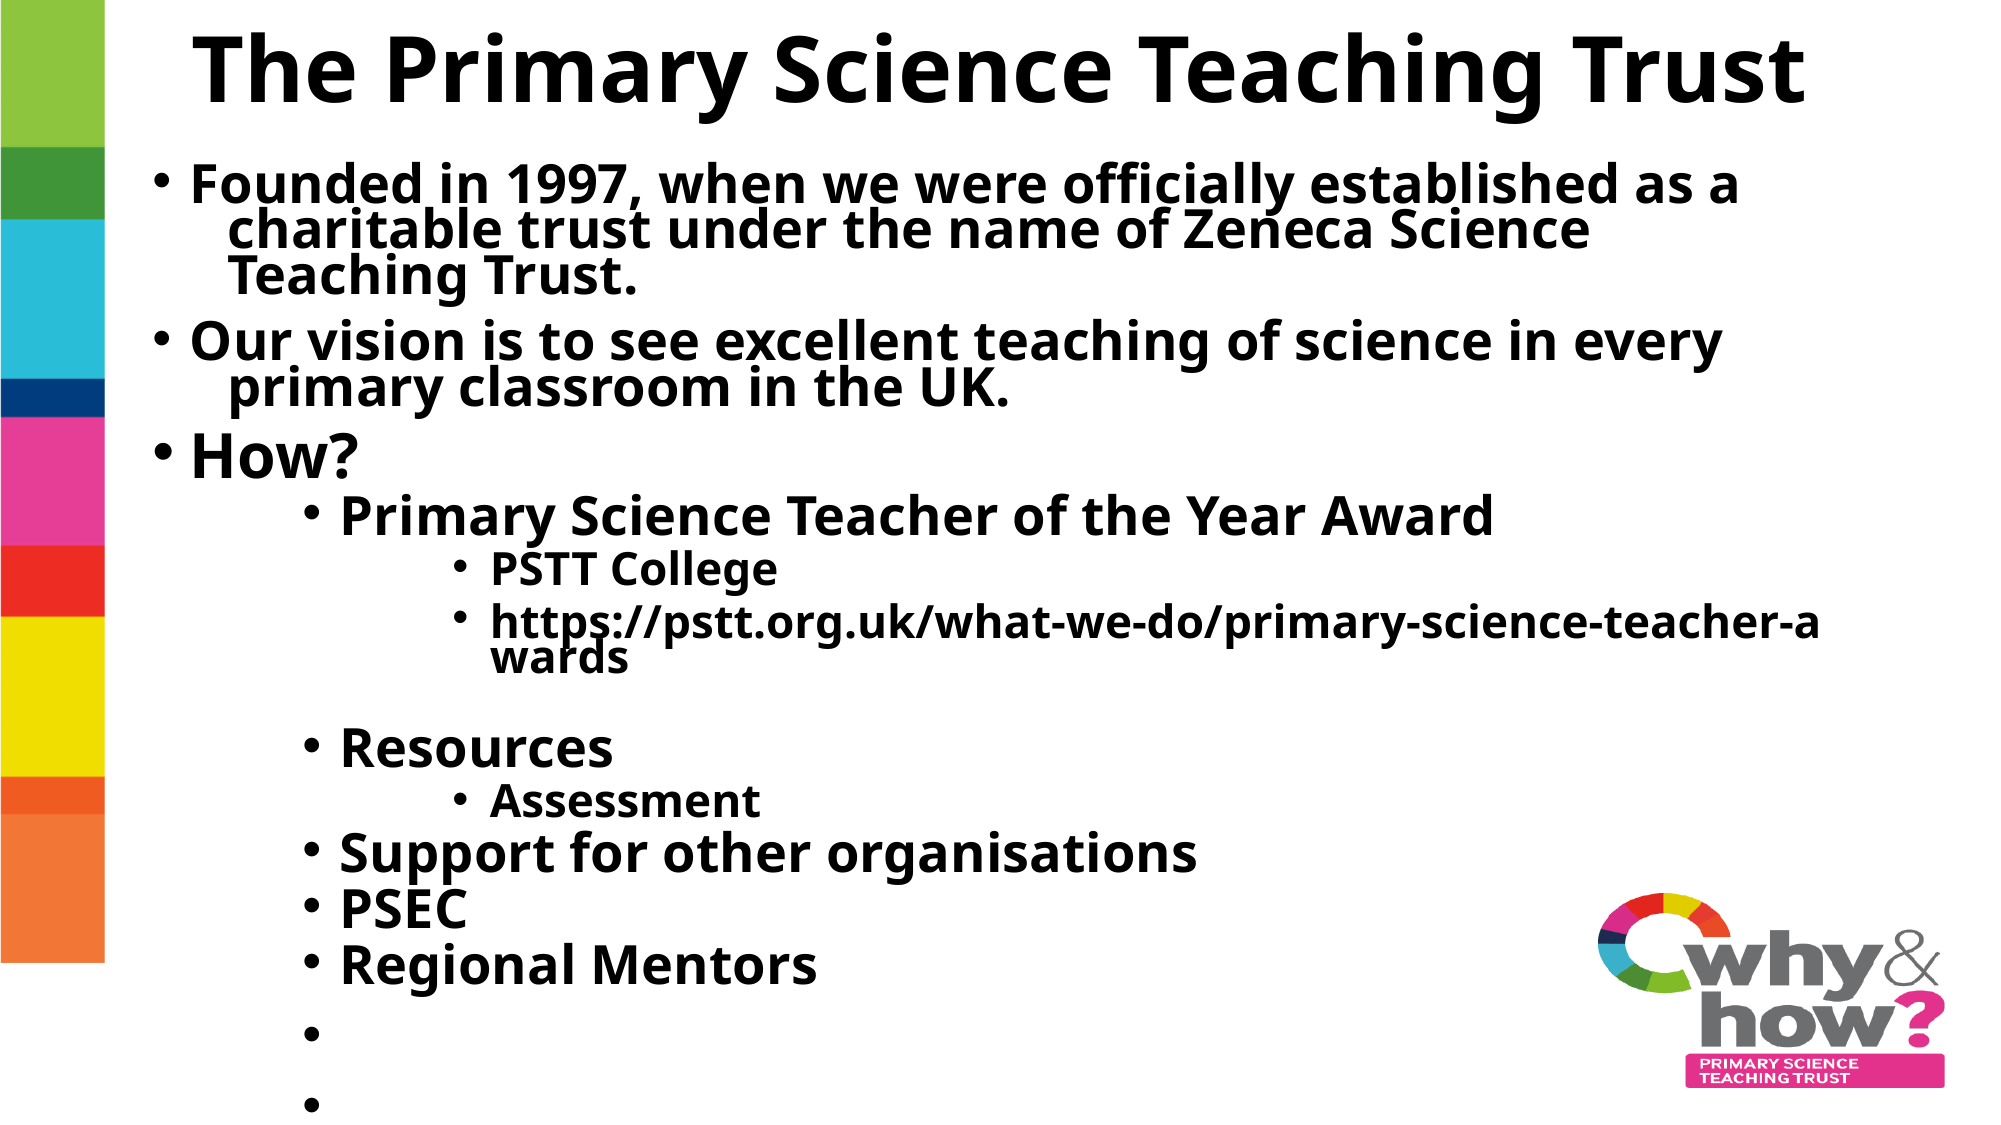

The Primary Science Teaching Trust
Founded in 1997, when we were officially established as a charitable trust under the name of Zeneca Science Teaching Trust.
Our vision is to see excellent teaching of science in every primary classroom in the UK.
How?
Primary Science Teacher of the Year Award
PSTT College
https://pstt.org.uk/what-we-do/primary-science-teacher-awards
Resources
Assessment
Support for other organisations
PSEC
Regional Mentors